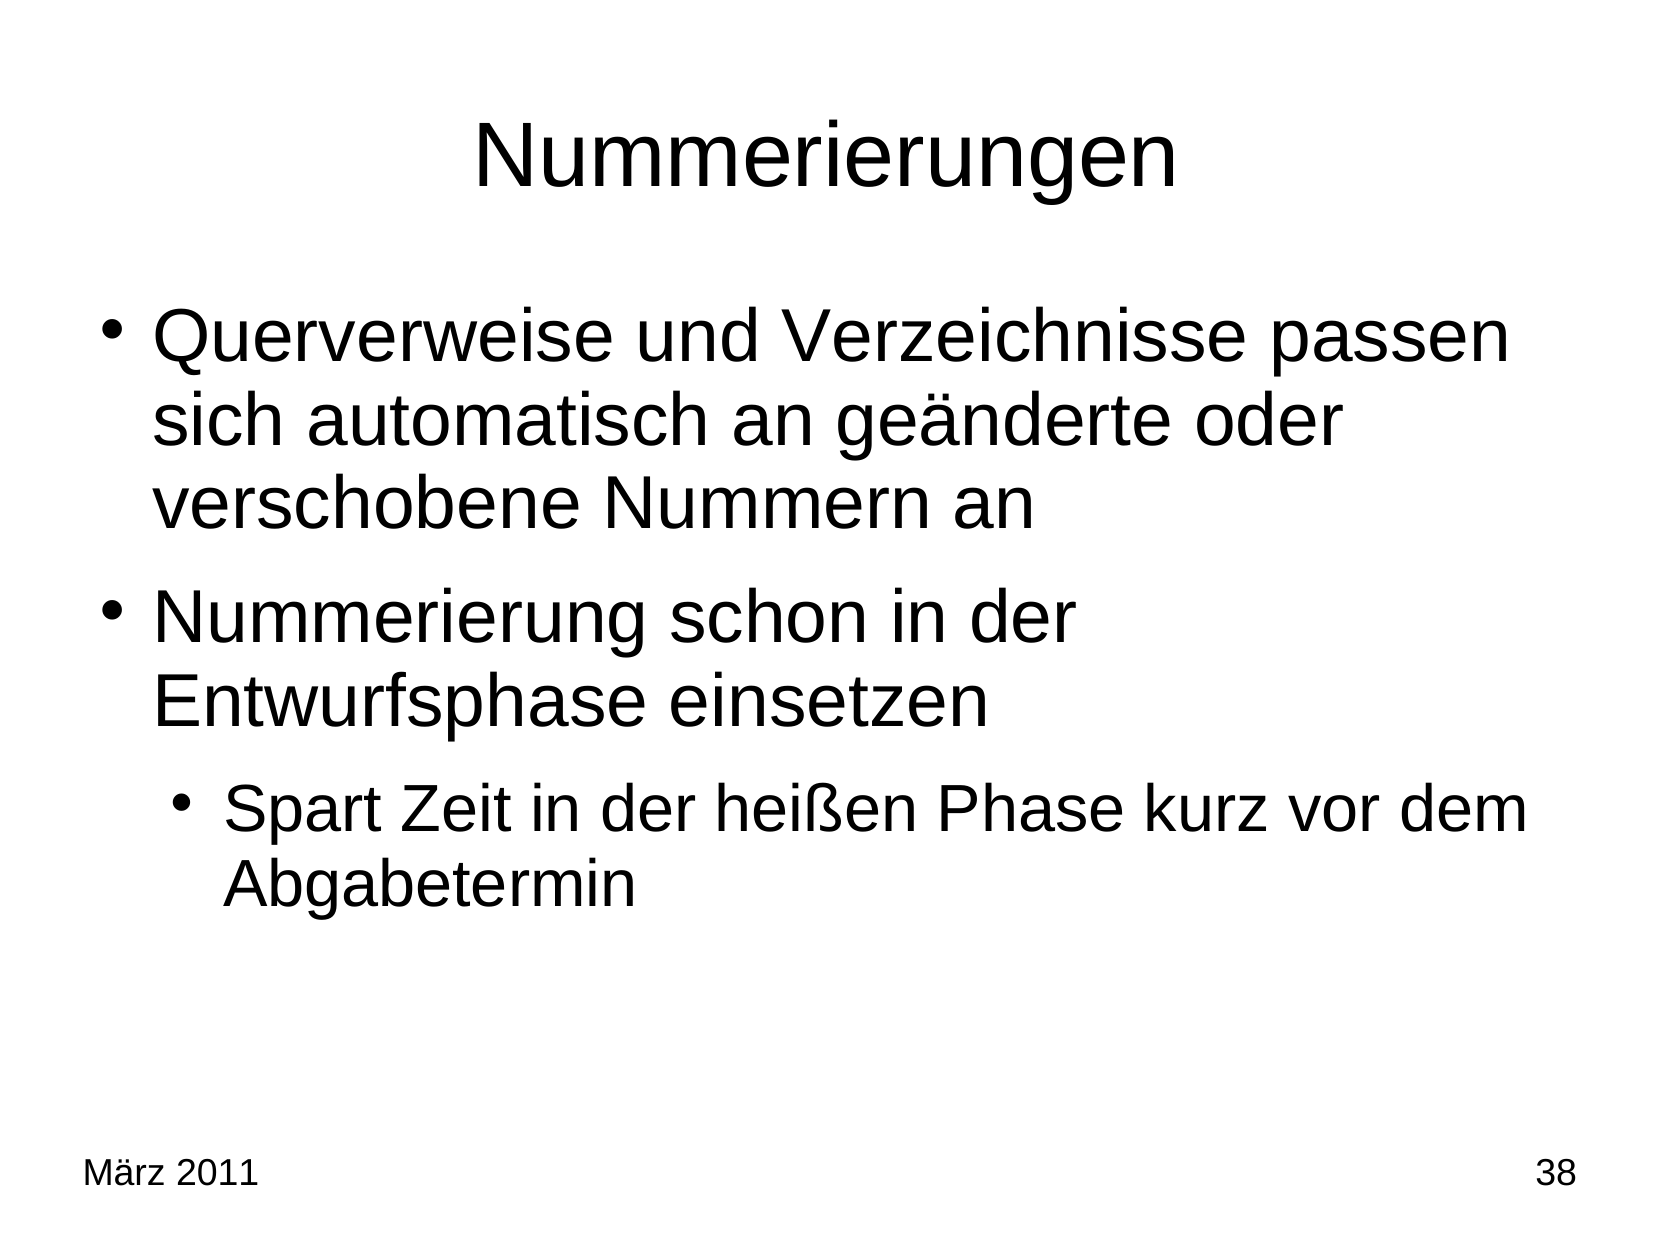

# Nummerierungen
Querverweise und Verzeichnisse passen sich automatisch an geänderte oder verschobene Nummern an
Nummerierung schon in der Entwurfsphase einsetzen
Spart Zeit in der heißen Phase kurz vor dem Abgabetermin
März 2011
38